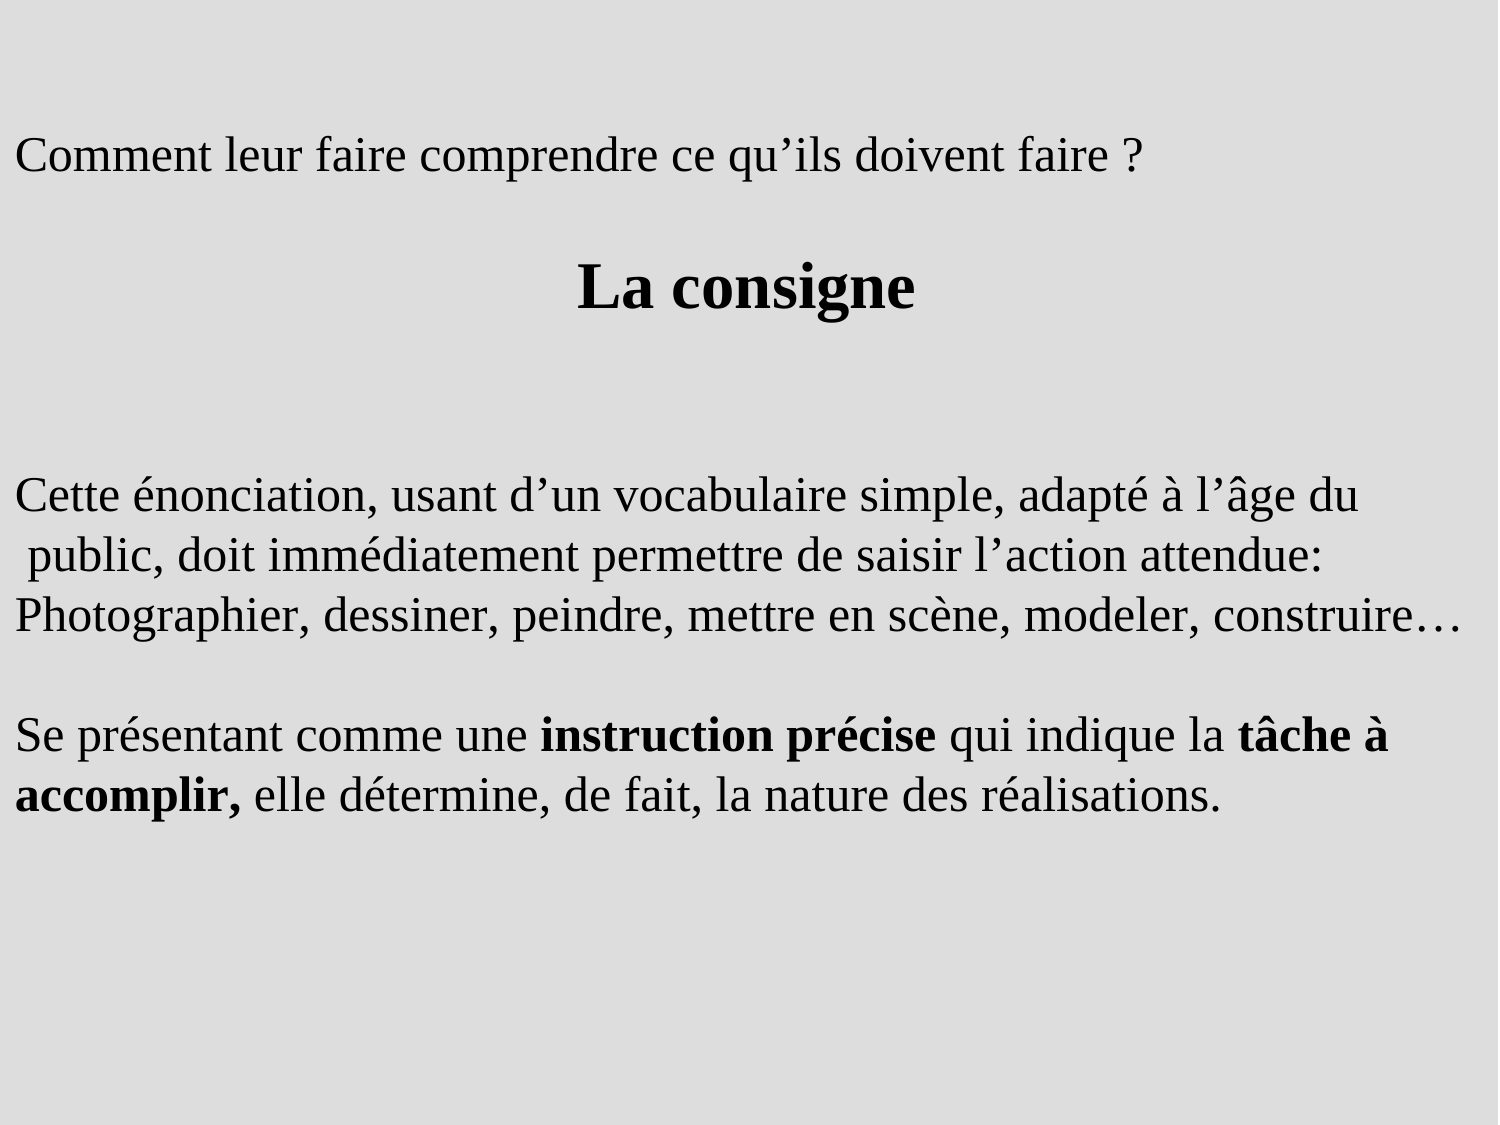

Comment leur faire comprendre ce qu’ils doivent faire ?
 La consigne
Cette énonciation, usant d’un vocabulaire simple, adapté à l’âge du
 public, doit immédiatement permettre de saisir l’action attendue:
Photographier, dessiner, peindre, mettre en scène, modeler, construire…
Se présentant comme une instruction précise qui indique la tâche à
accomplir, elle détermine, de fait, la nature des réalisations.